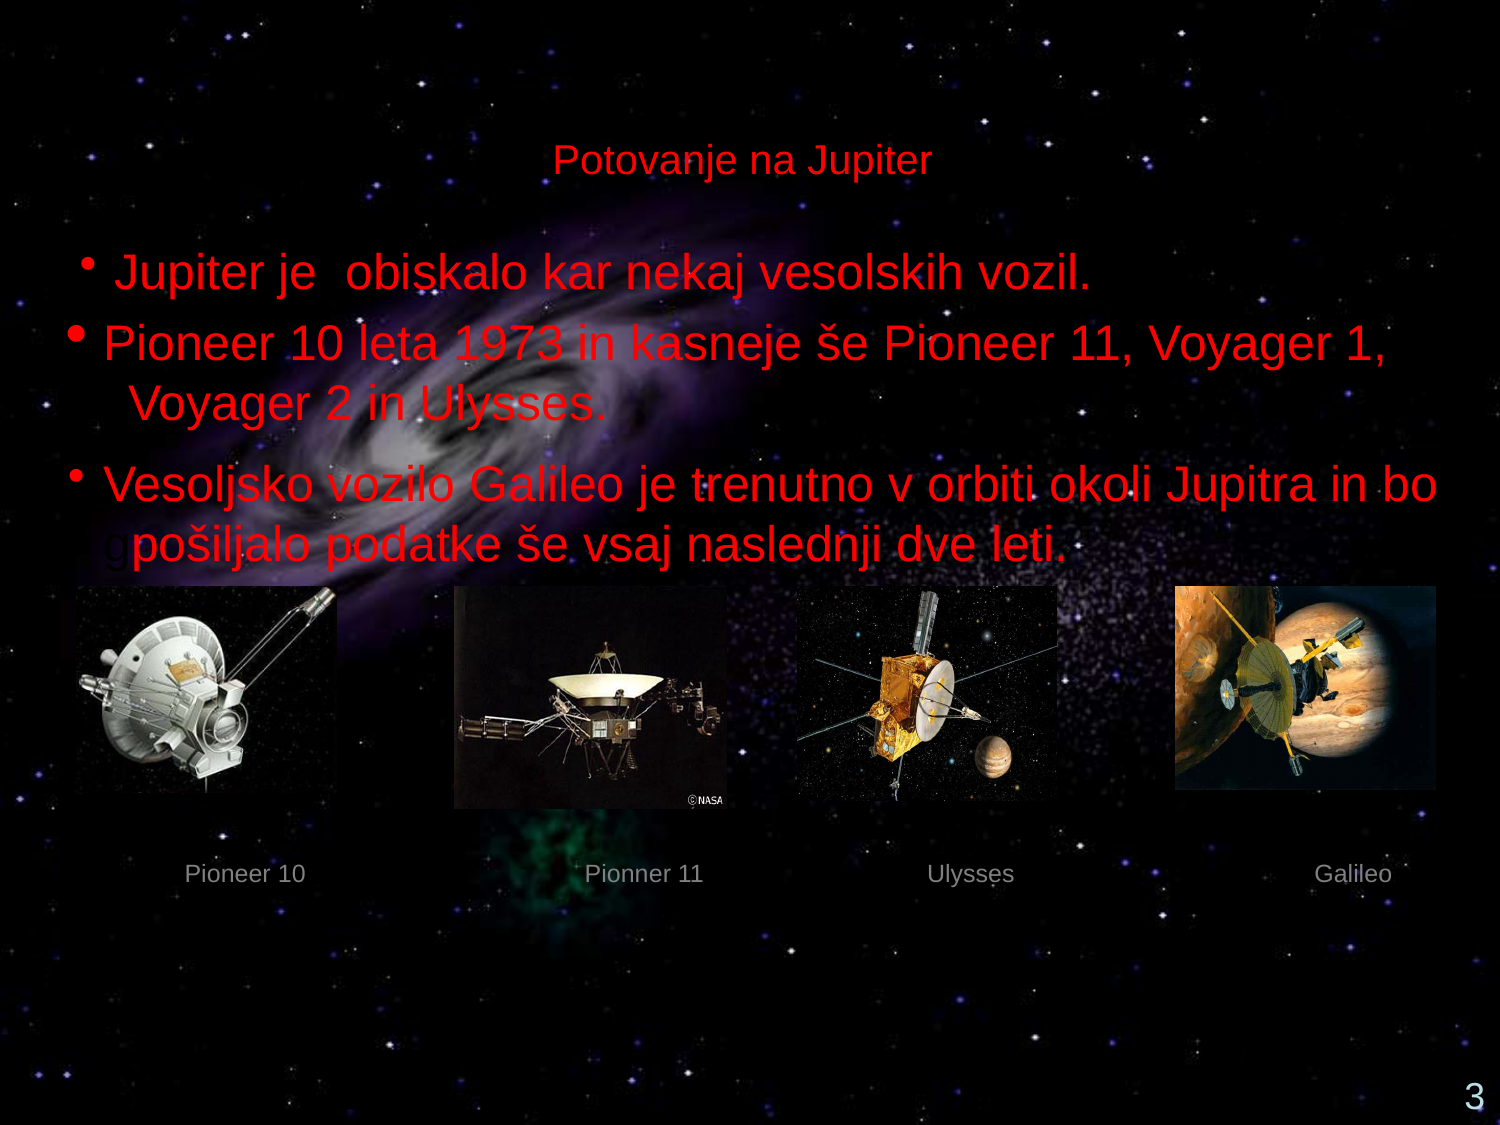

Potovanje na Jupiter
Jupiter je obiskalo kar nekaj vesolskih vozil.
Pioneer 10 leta 1973 in kasneje še Pioneer 11, Voyager 1, kVoyager 2 in Ulysses.
Vesoljsko vozilo Galileo je trenutno v orbiti okoli Jupitra in bo gpošiljalo podatke še vsaj naslednji dve leti.
# Pioneer 10 Pionner 11 Ulysses Galileo
3